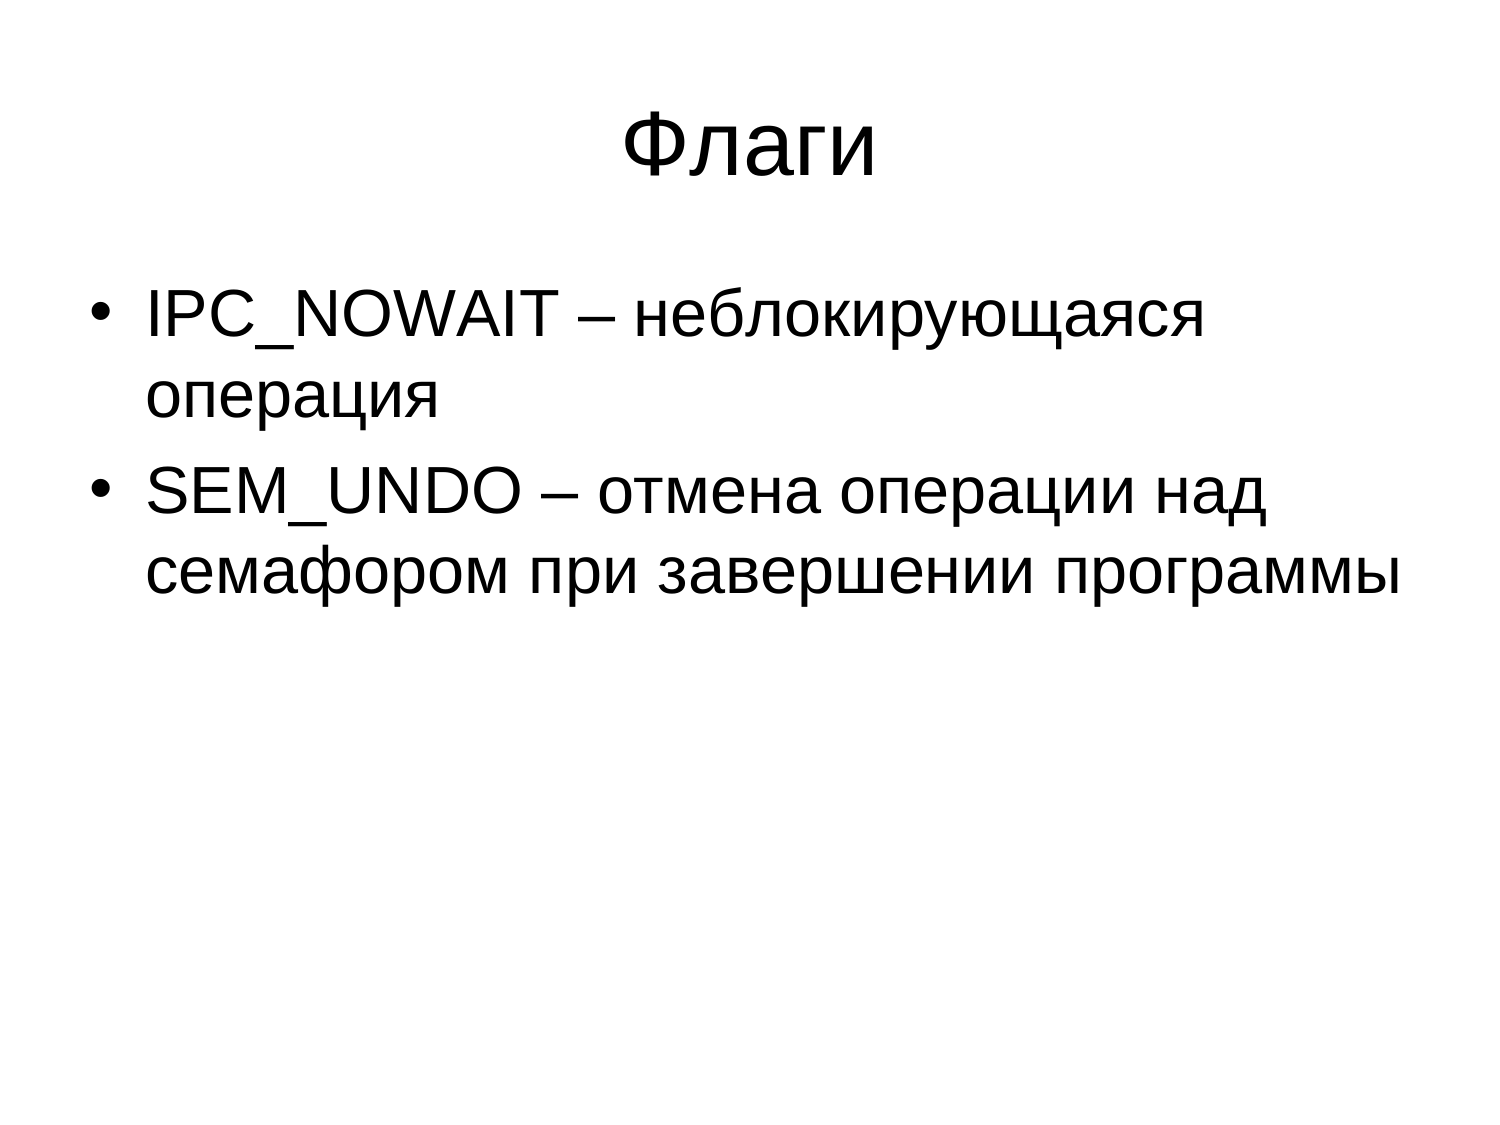

# Флаги
IPC_NOWAIT – неблокирующаяся операция
SEM_UNDO – отмена операции над семафором при завершении программы